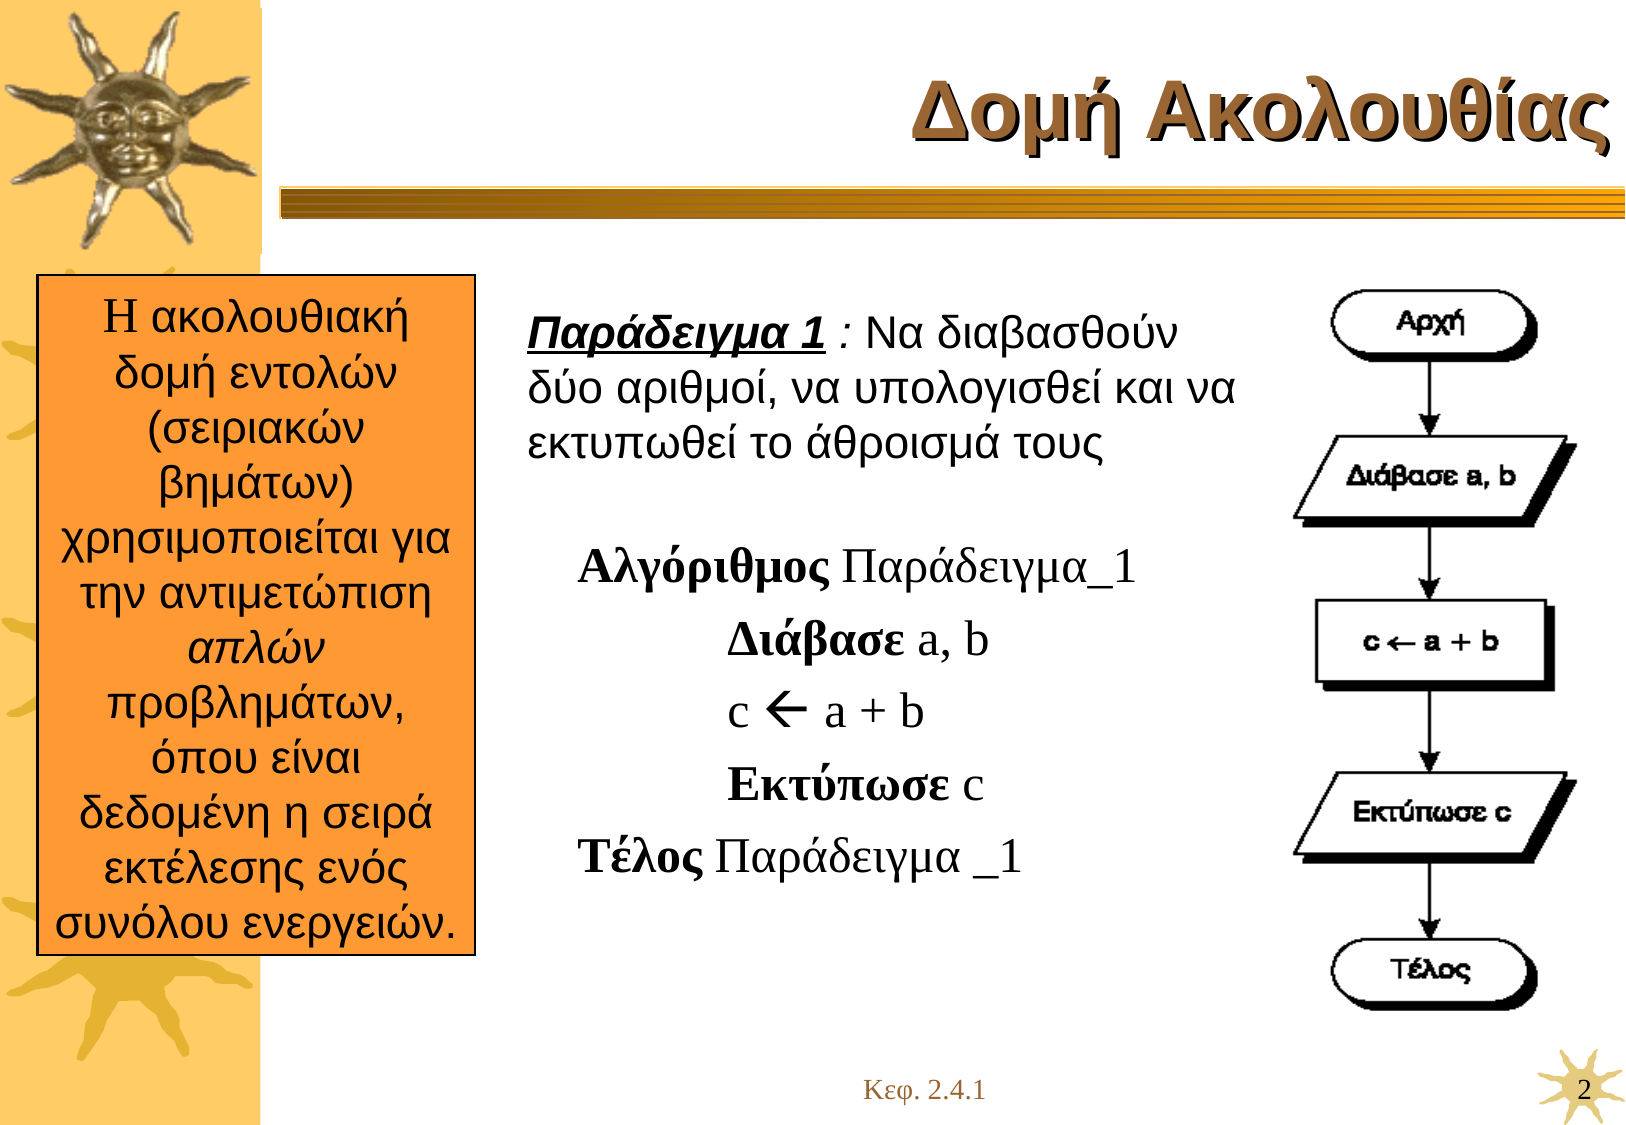

Δομή Ακολουθίας
Η ακολουθιακή δομή εντολών (σειριακών βημάτων) χρησιμοποιείται για την αντιμετώπιση απλών προβλημάτων, όπου είναι δεδομένη η σειρά εκτέλεσης ενός συνόλου ενεργειών.
Παράδειγμα 1 : Να διαβασθούν δύο αριθμοί, να υπολογισθεί και να εκτυπωθεί το άθροισμά τους
Αλγόριθμος Παράδειγμα_1
Διάβασε a, b
c  a + b
Εκτύπωσε c
Τέλος Παράδειγμα _1
Κεφ. 2.4.1
2